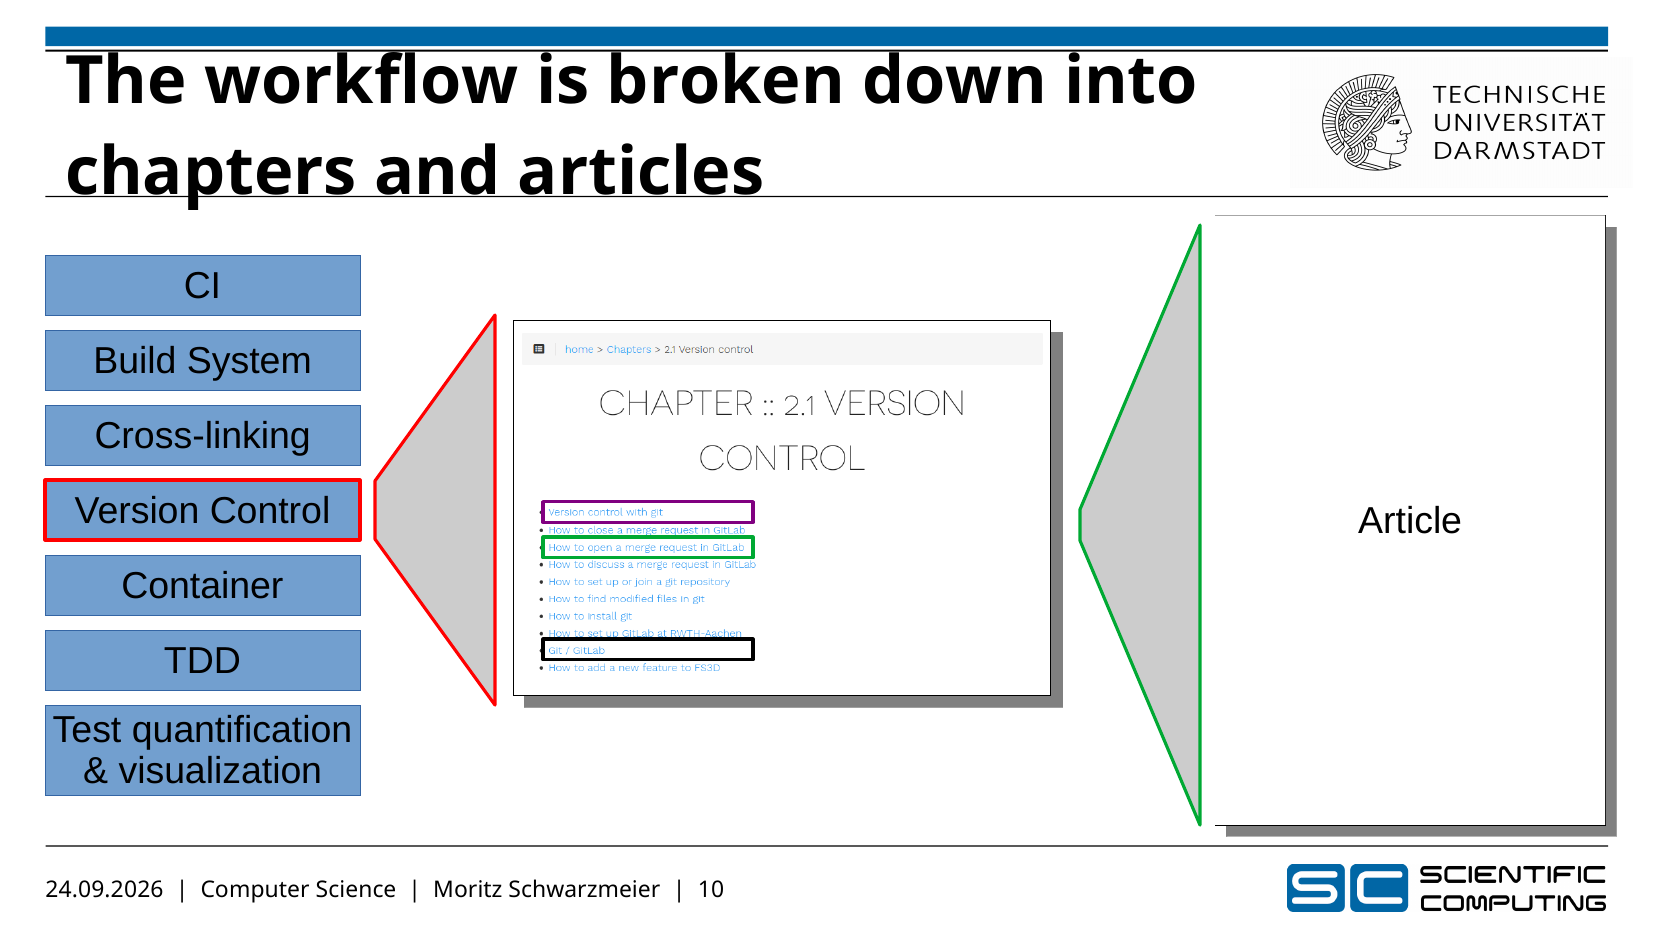

# The workflow is broken down into chapters and articles
Article
CI
Build System
Cross-linking
Version Control
Container
TDD
Test quantification
& visualization
Computer Science | Moritz Schwarzmeier